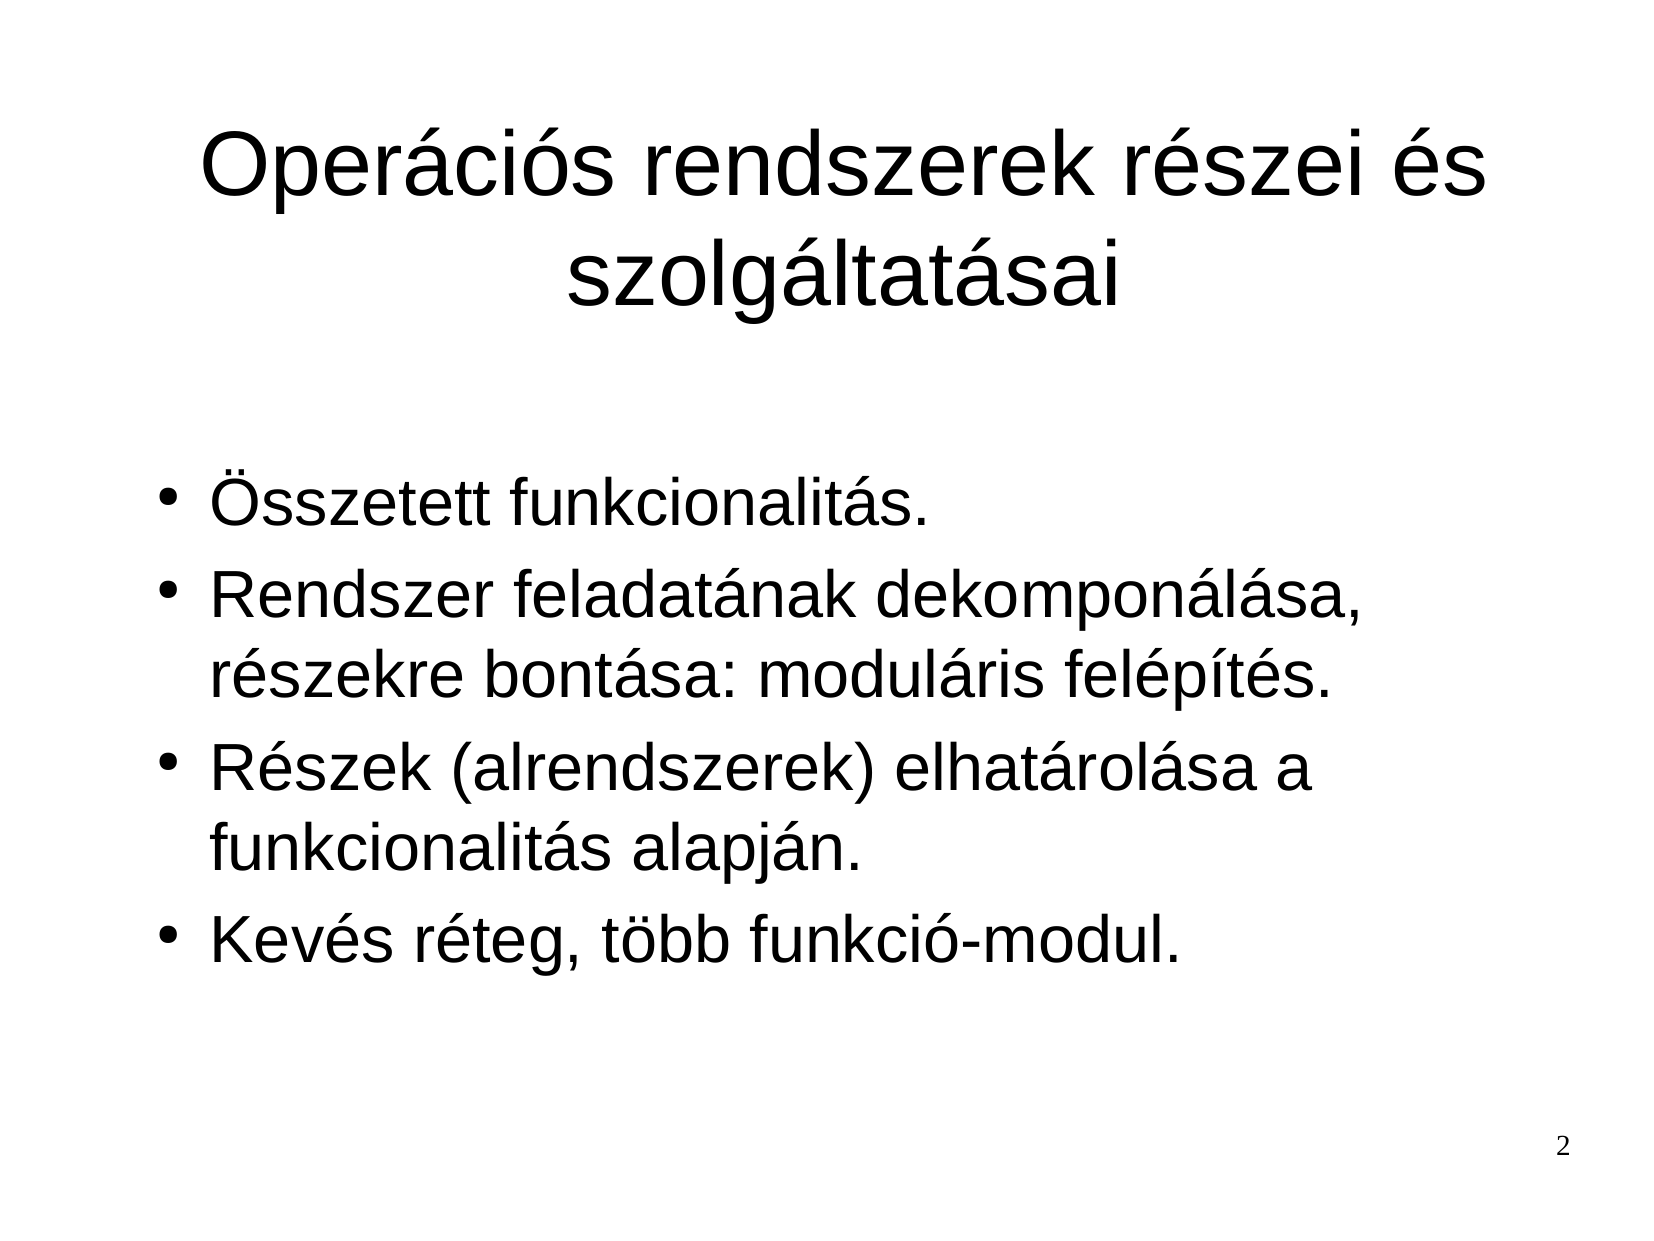

# Operációs rendszerek részei és szolgáltatásai
Összetett funkcionalitás.
Rendszer feladatának dekomponálása, részekre bontása: moduláris felépítés.
Részek (alrendszerek) elhatárolása a funkcionalitás alapján.
Kevés réteg, több funkció-modul.
2